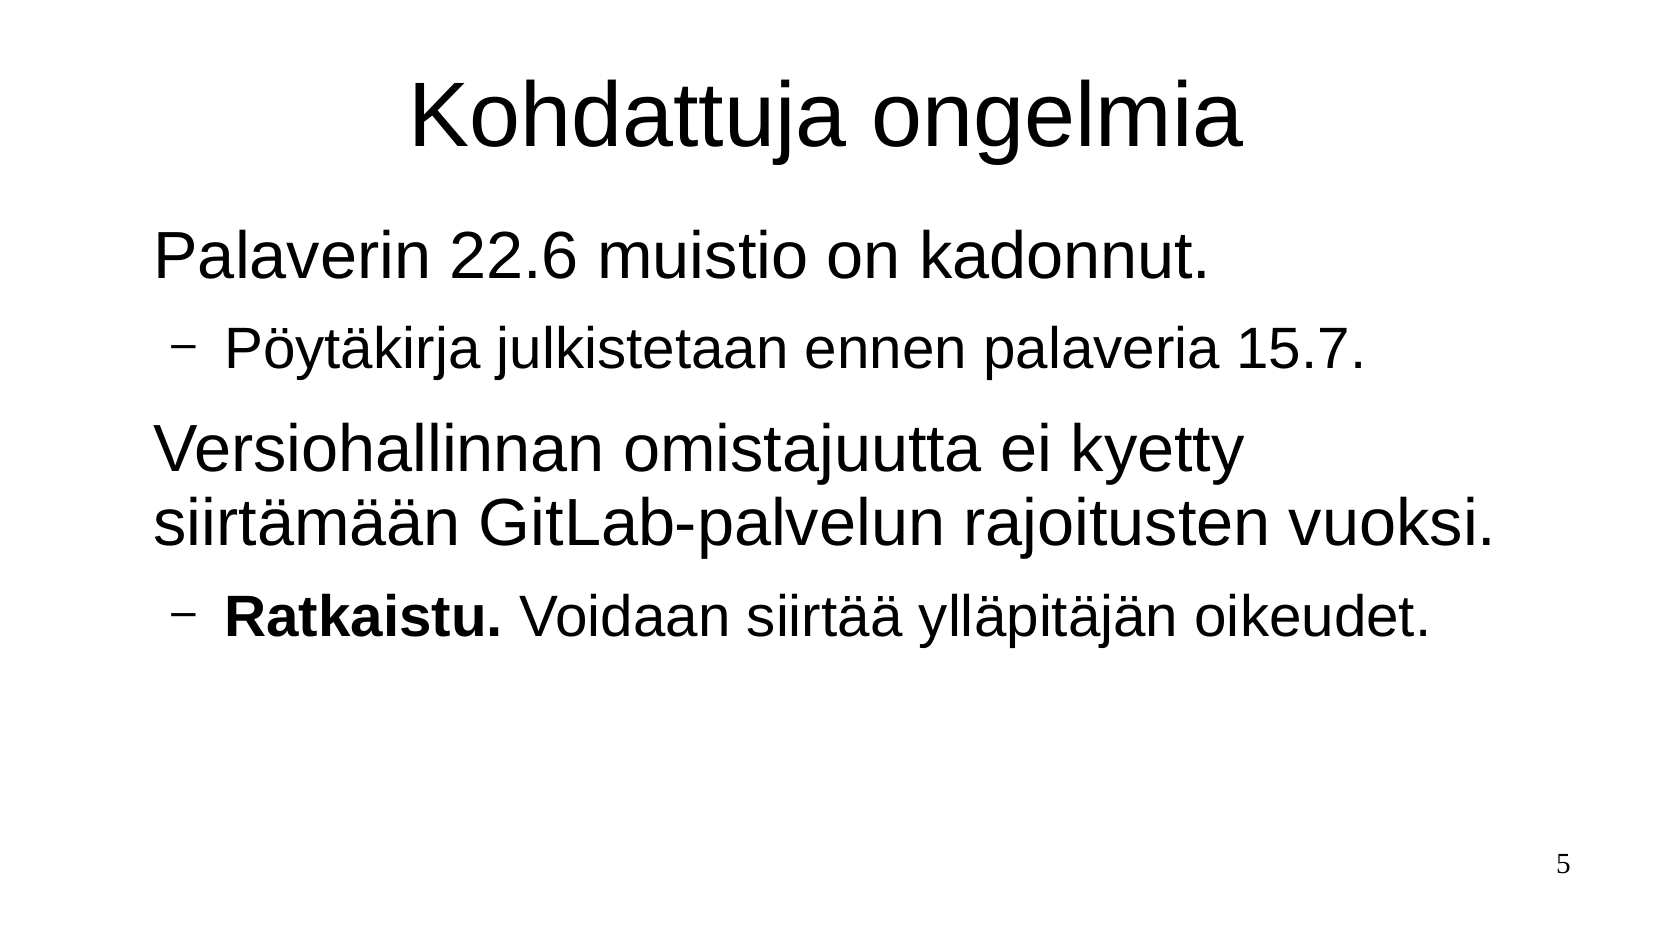

# Kohdattuja ongelmia
Palaverin 22.6 muistio on kadonnut.
Pöytäkirja julkistetaan ennen palaveria 15.7.
Versiohallinnan omistajuutta ei kyetty siirtämään GitLab-palvelun rajoitusten vuoksi.
Ratkaistu. Voidaan siirtää ylläpitäjän oikeudet.
5